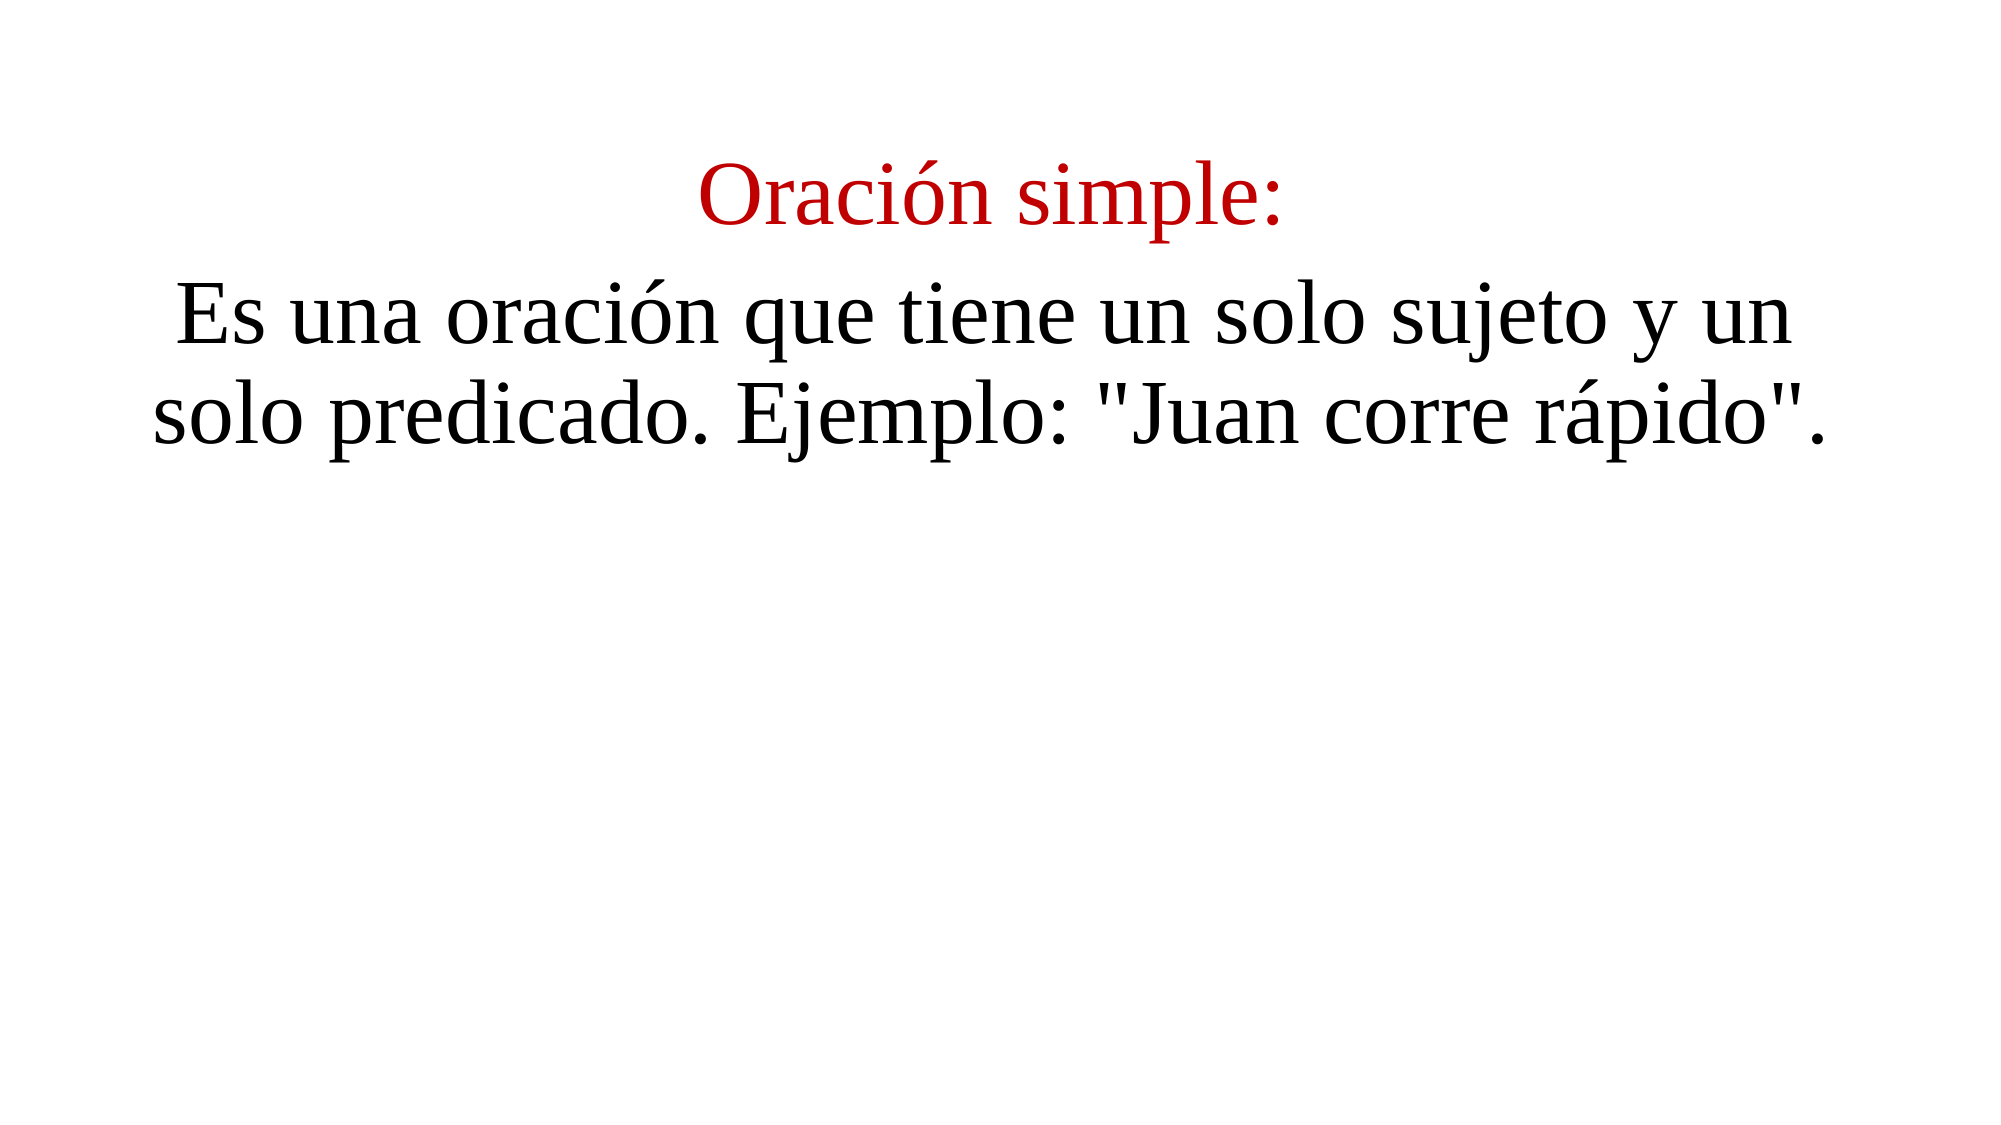

# Oración simple:
 Es una oración que tiene un solo sujeto y un solo predicado. Ejemplo: "Juan corre rápido".